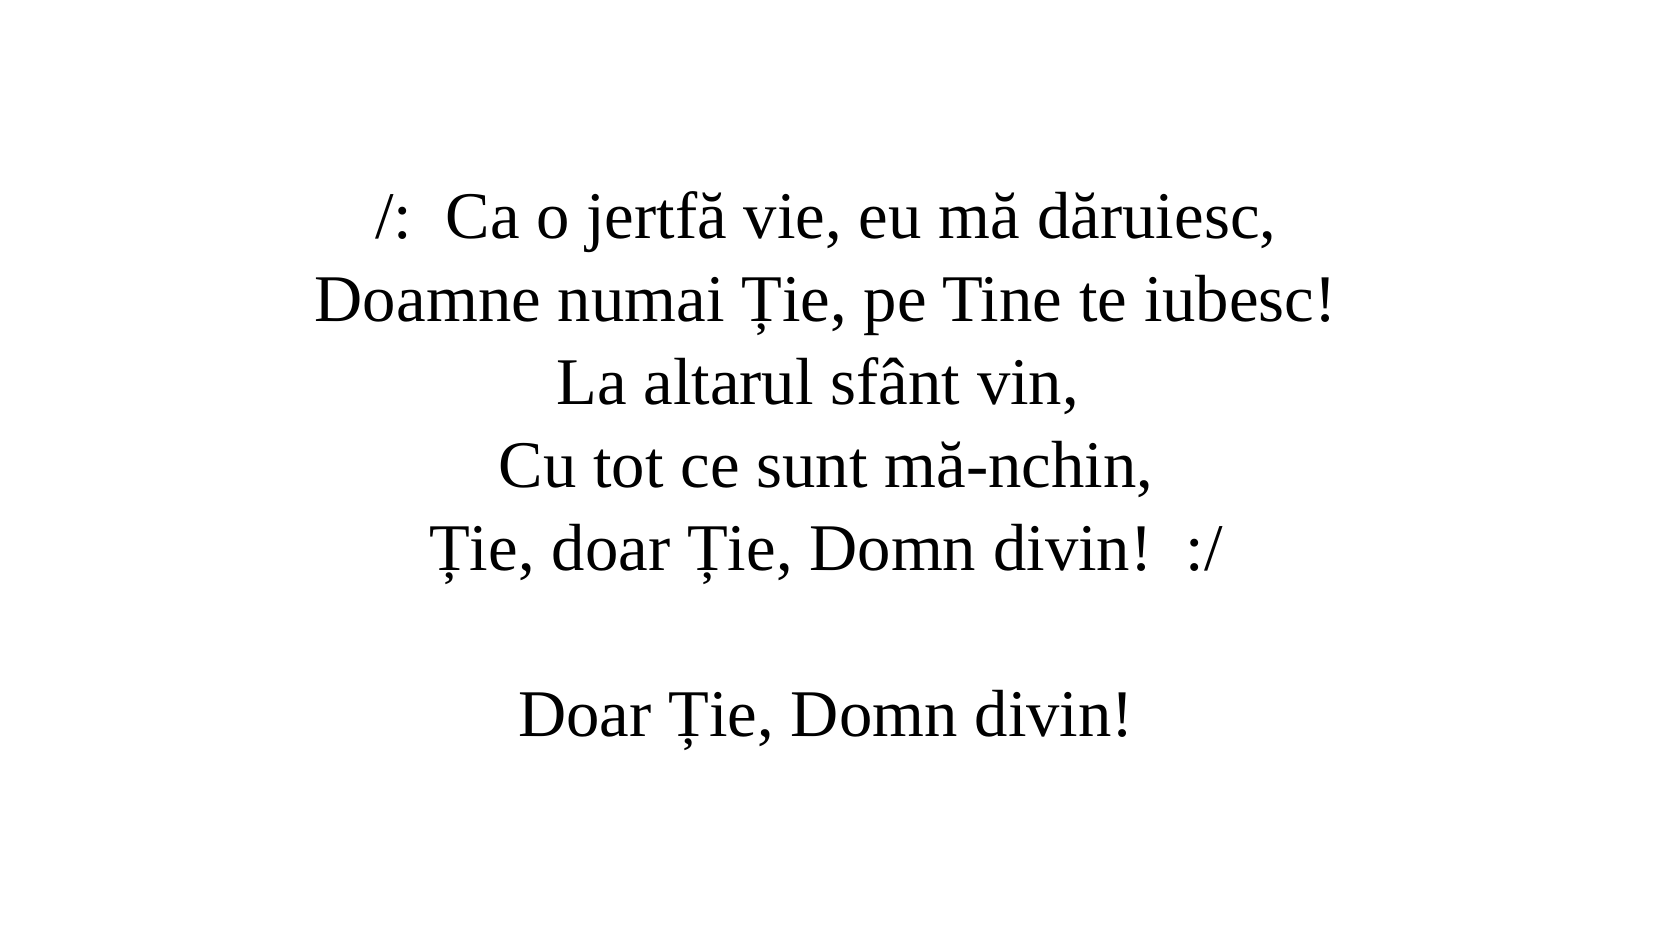

# /: Ca o jertfă vie, eu mă dăruiesc,
Doamne numai Ție, pe Tine te iubesc!
La altarul sfânt vin,
Cu tot ce sunt mă-nchin,
Ție, doar Ție, Domn divin! :/
Doar Ție, Domn divin!